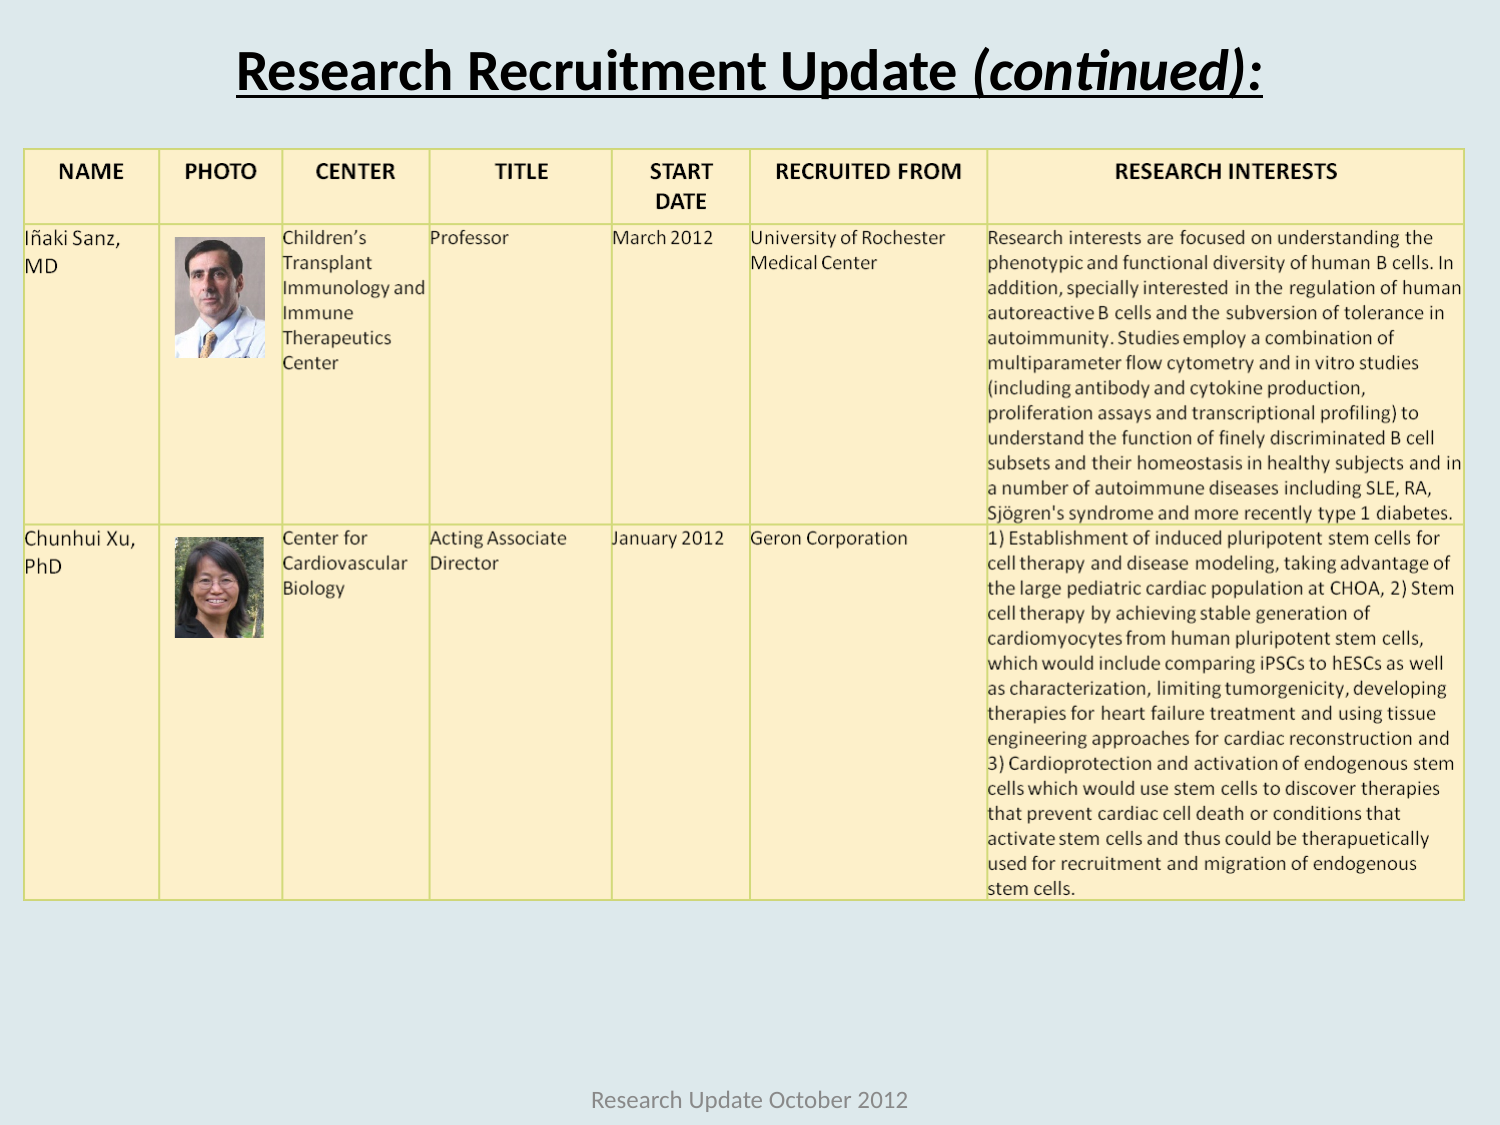

Research Recruitment Update (continued):
Research Update October 2012